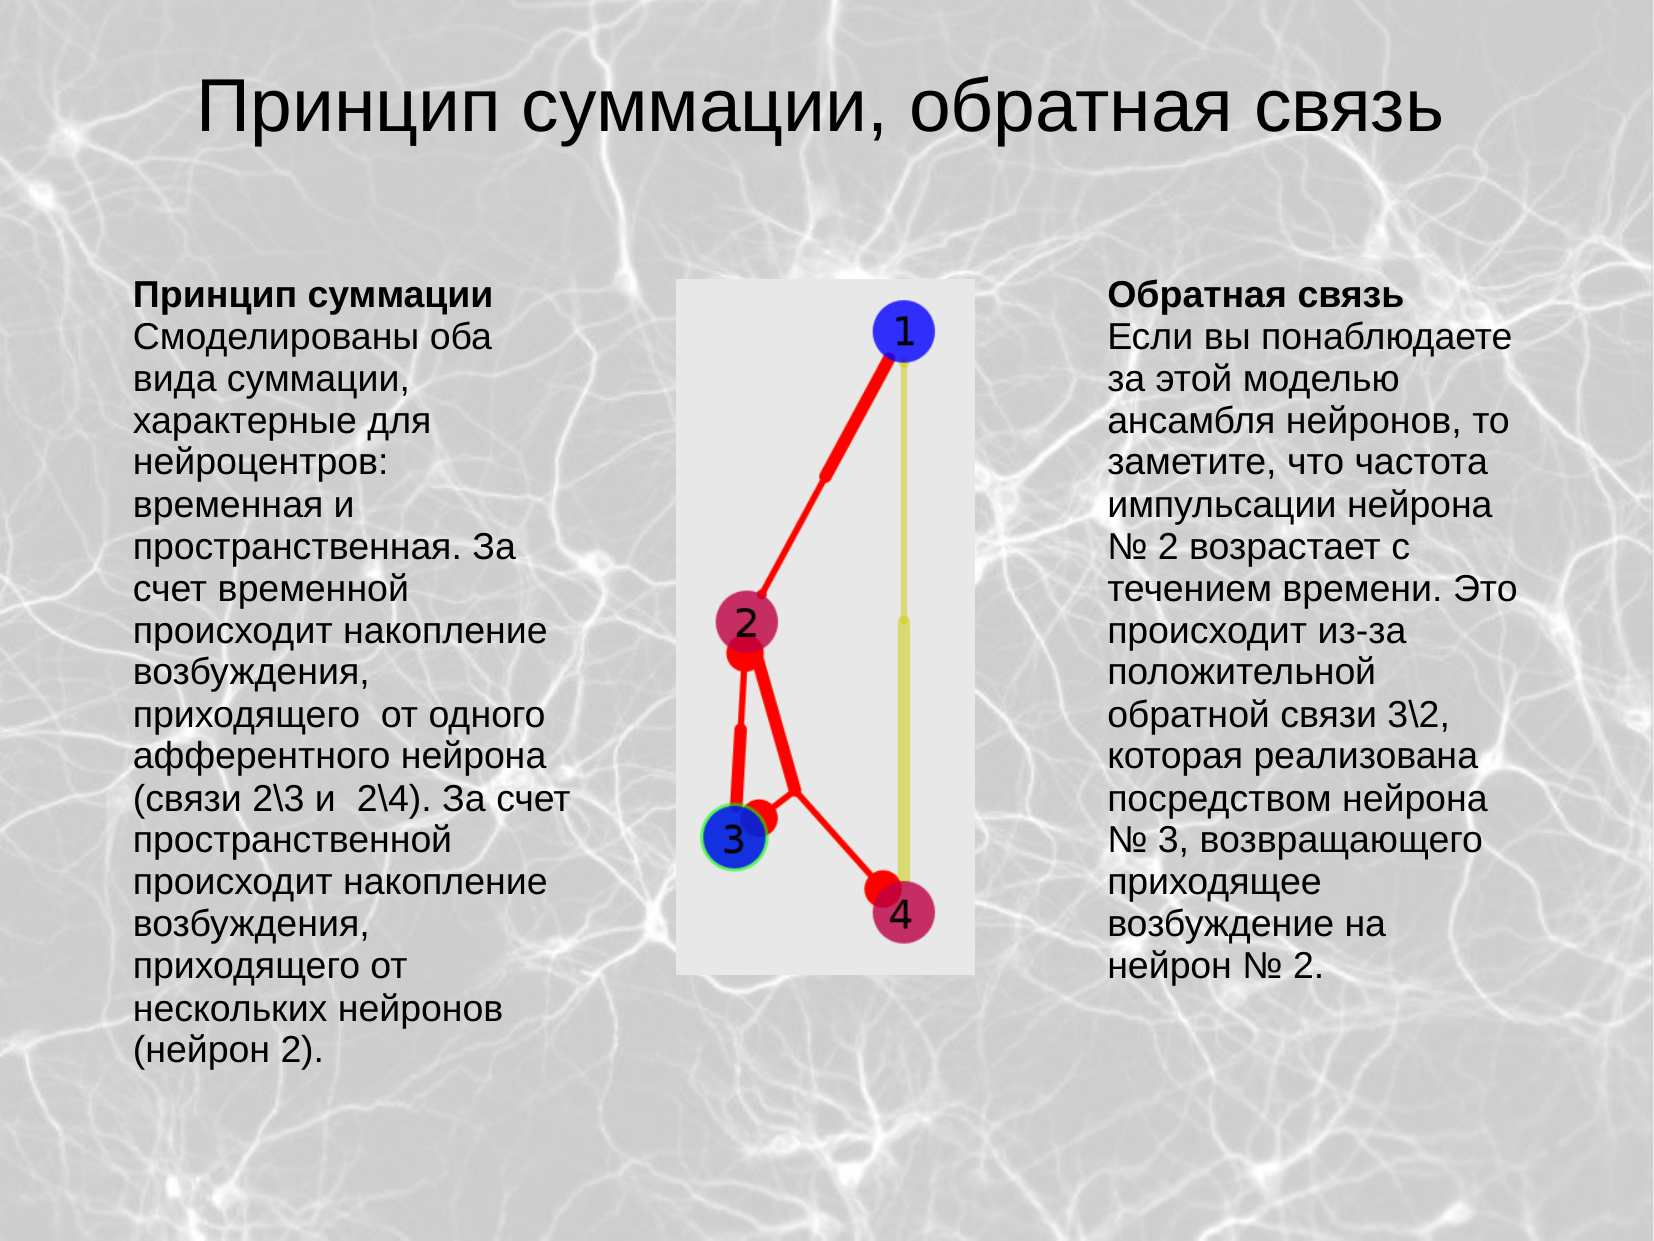

# Принцип суммации, обратная связь
Принцип суммации
Смоделированы оба вида суммации, характерные для нейроцентров: временная и пространственная. За счет временной происходит накопление возбуждения, приходящего от одного афферентного нейрона (связи 2\3 и 2\4). За счет пространственной происходит накопление возбуждения, приходящего от нескольких нейронов (нейрон 2).
Обратная связь
Если вы понаблюдаете за этой моделью ансамбля нейронов, то заметите, что частота импульсации нейрона № 2 возрастает с течением времени. Это происходит из-за положительной обратной связи 3\2, которая реализована посредством нейрона № 3, возвращающего приходящее возбуждение на нейрон № 2.